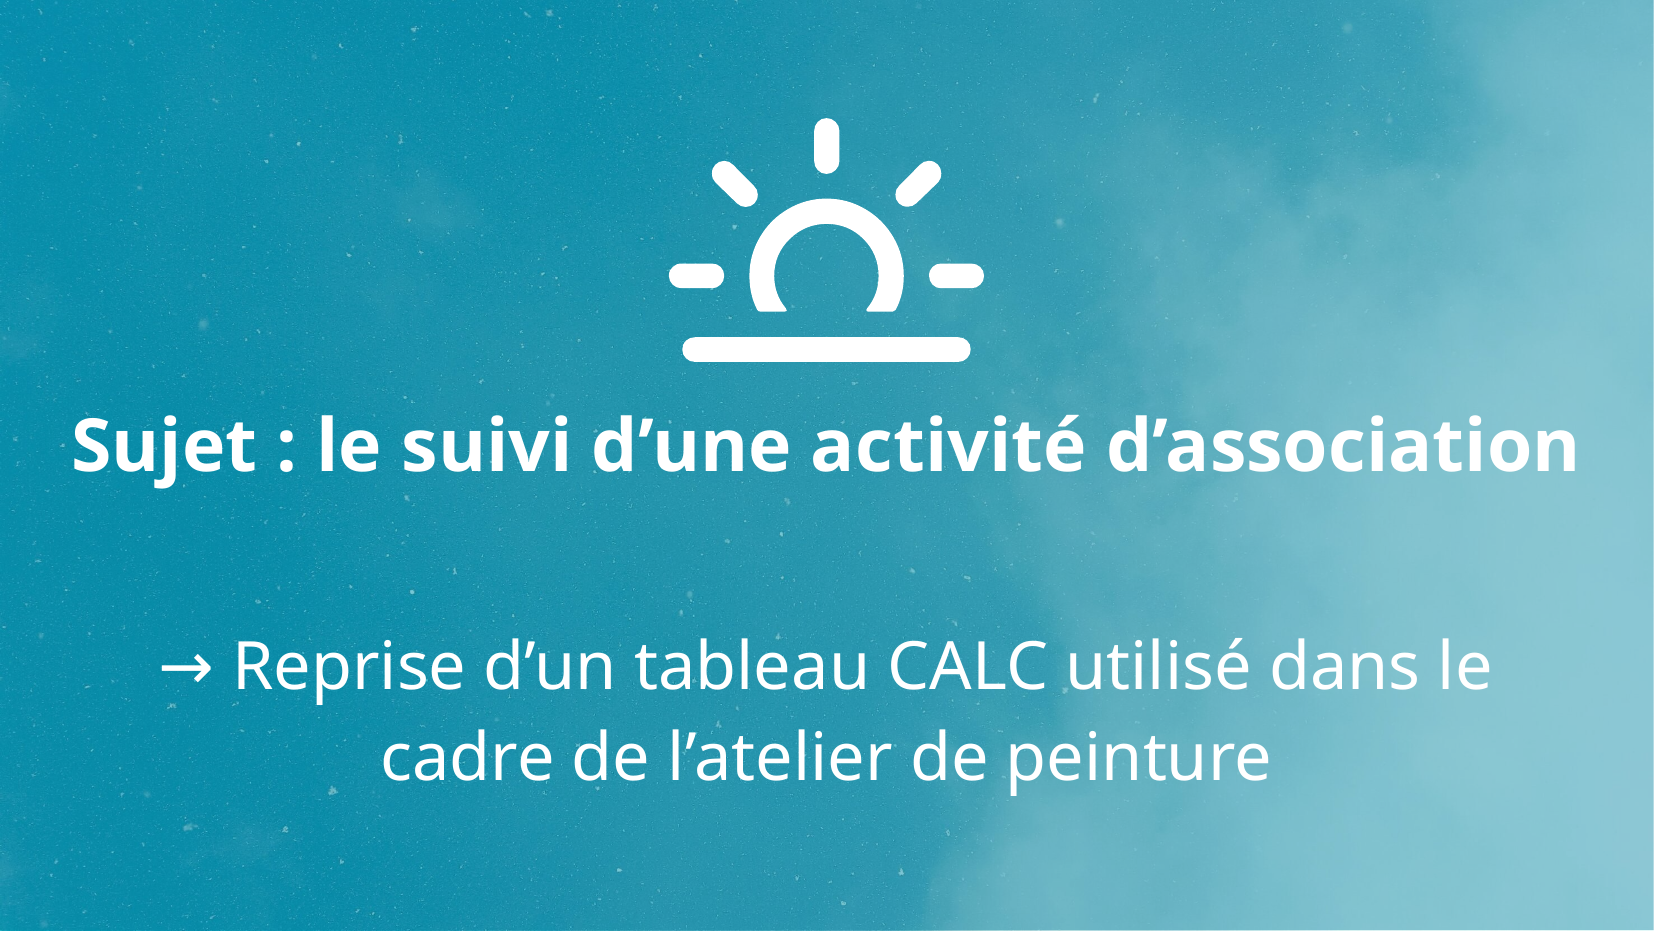

# Sujet : le suivi d’une activité d’association
→ Reprise d’un tableau CALC utilisé dans le cadre de l’atelier de peinture